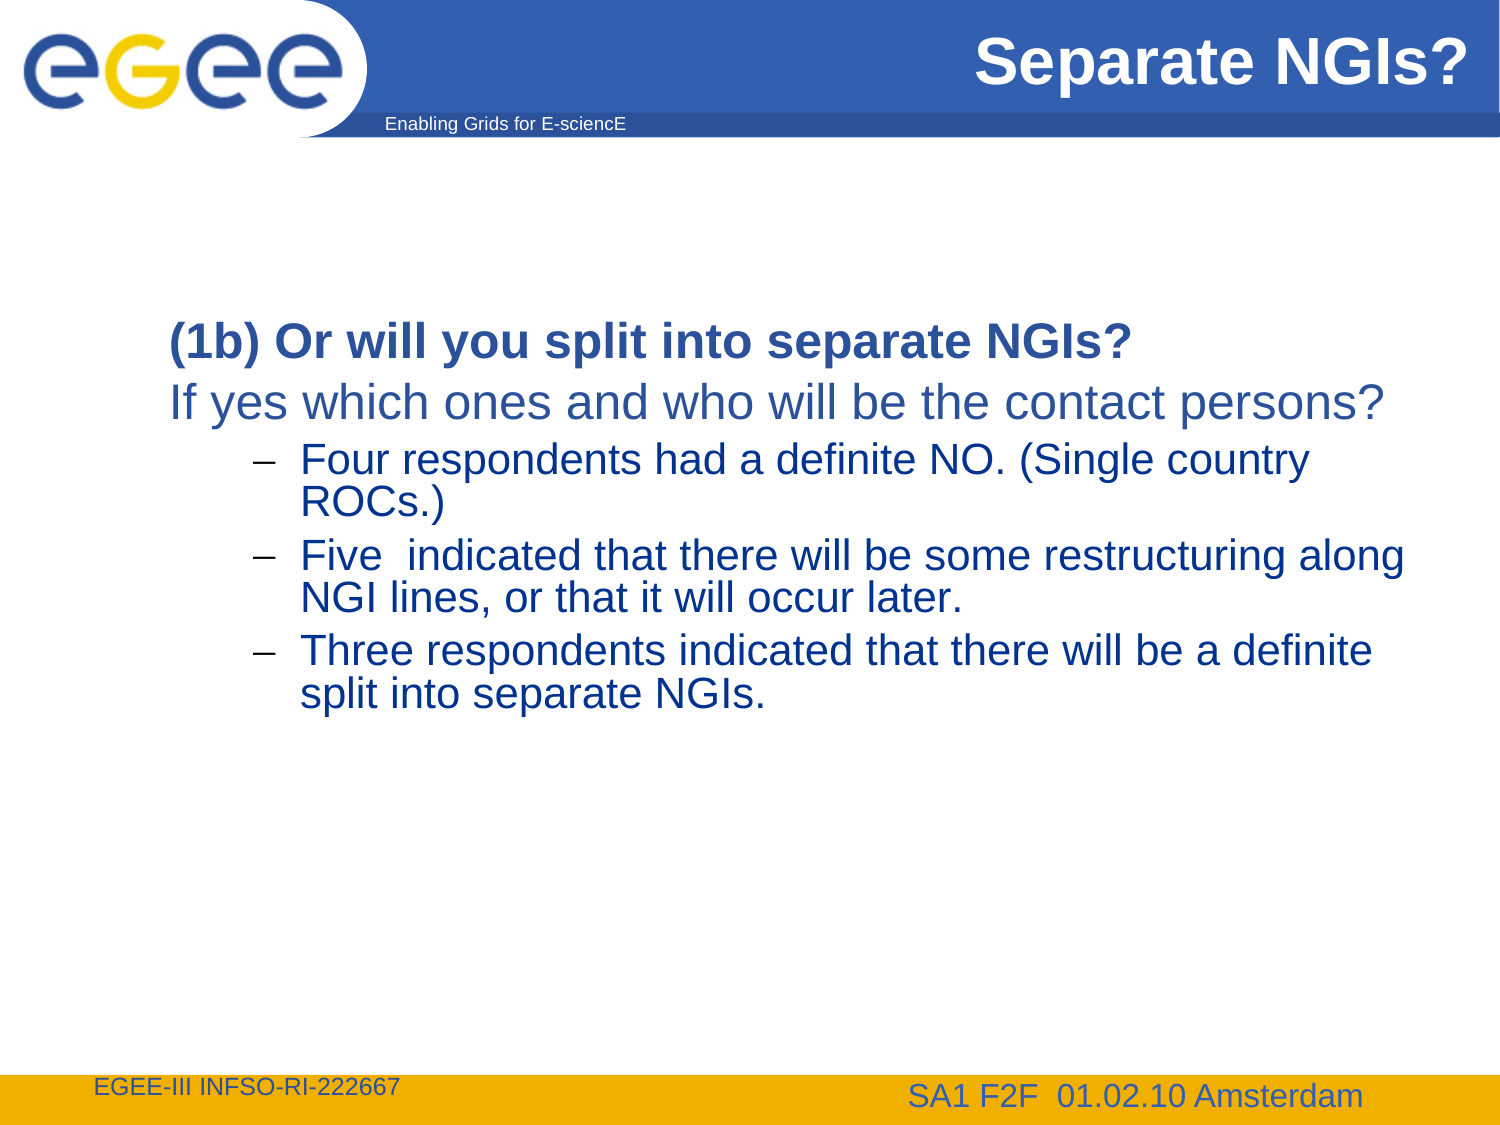

# Separate NGIs?
(1b) Or will you split into separate NGIs?
If yes which ones and who will be the contact persons?
Four respondents had a definite NO. (Single country ROCs.)
Five indicated that there will be some restructuring along NGI lines, or that it will occur later.
Three respondents indicated that there will be a definite split into separate NGIs.